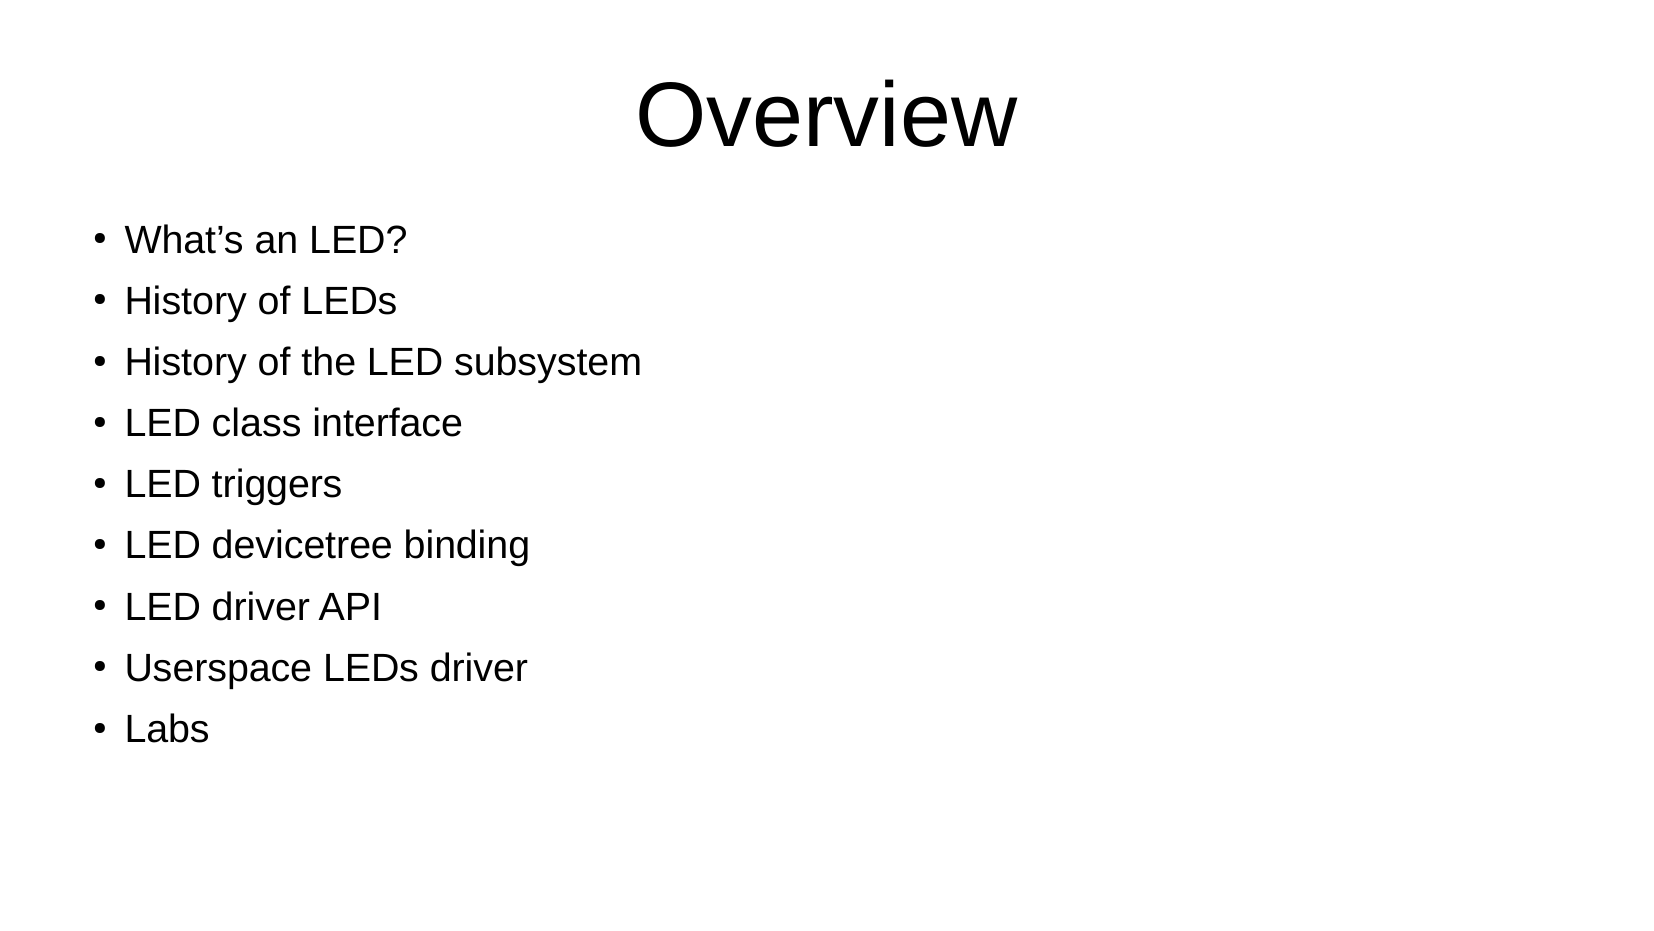

# Overview
What’s an LED?
History of LEDs
History of the LED subsystem
LED class interface
LED triggers
LED devicetree binding
LED driver API
Userspace LEDs driver
Labs